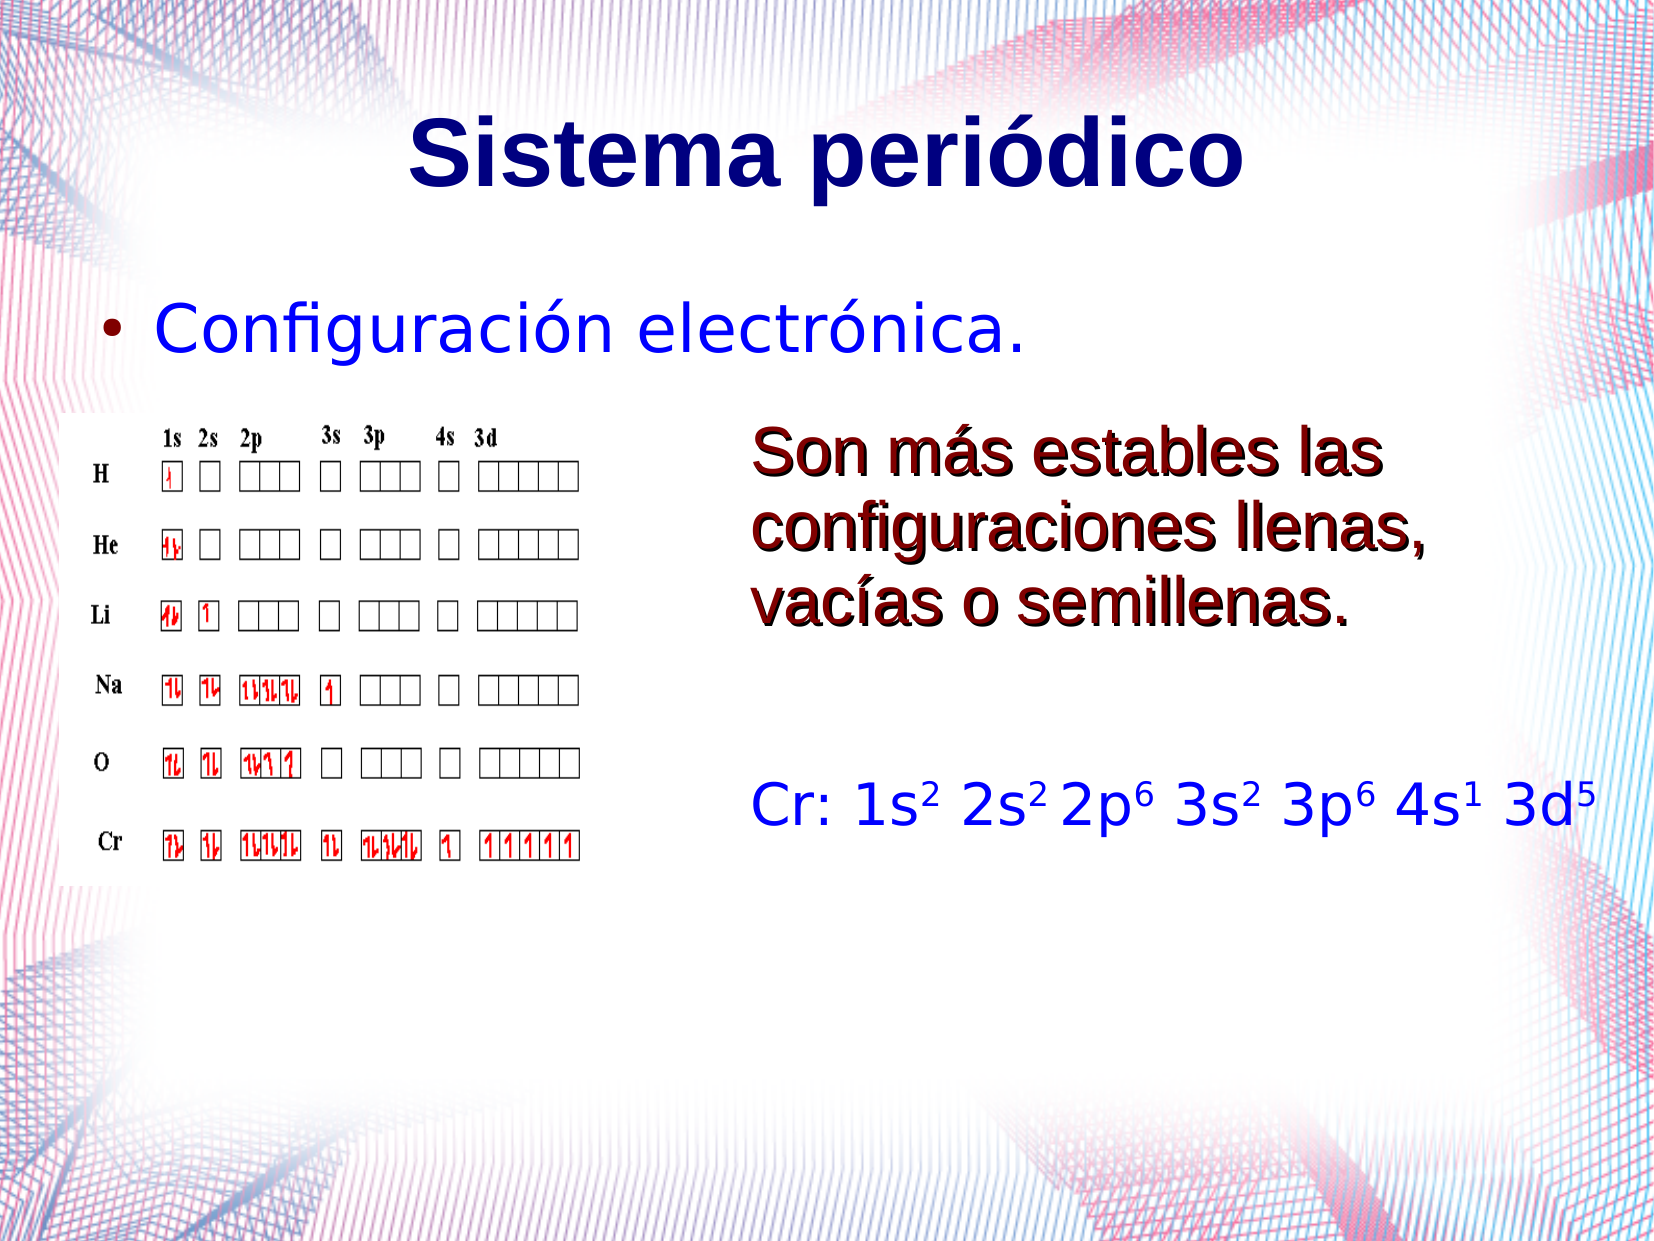

# Sistema periódico
Configuración electrónica.
Son más estables las configuraciones llenas, vacías o semillenas.
Cr: 1s2 2s2 2p6 3s2 3p6 4s1 3d5